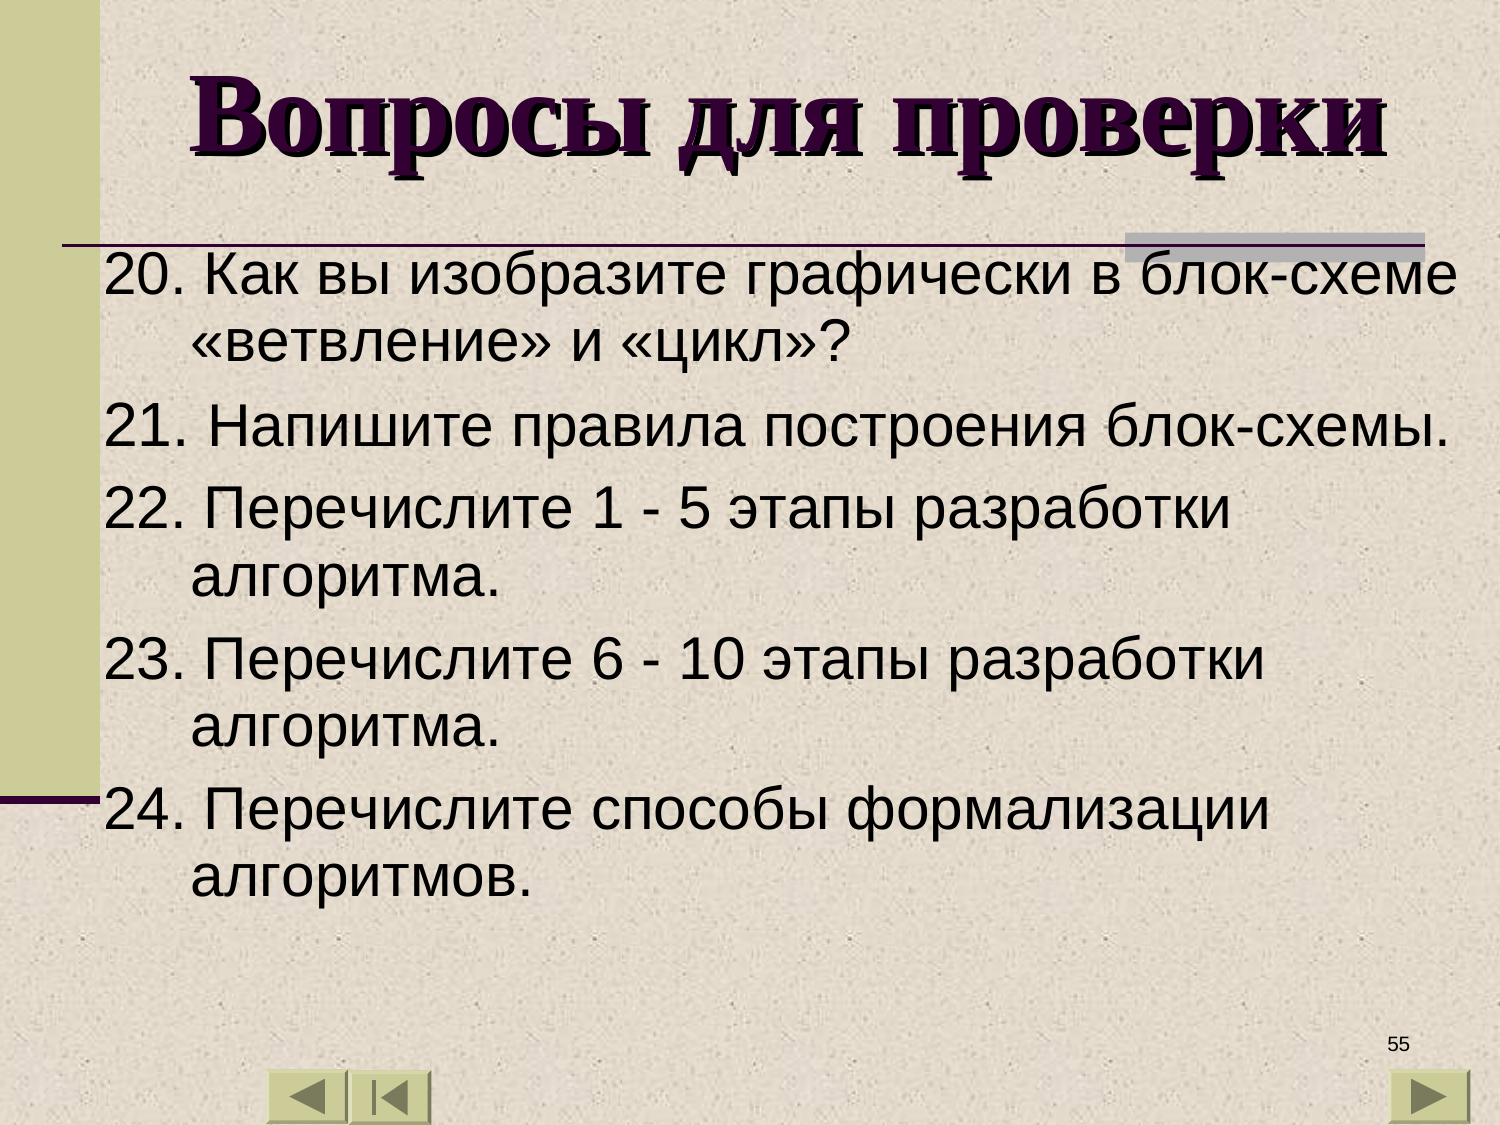

# Вопросы для проверки
20. Как вы изобразите графически в блок-схеме «ветвление» и «цикл»?
21. Напишите правила построения блок-схемы.
22. Перечислите 1 - 5 этапы разработки алгоритма.
23. Перечислите 6 - 10 этапы разработки алгоритма.
24. Перечислите способы формализации алгоритмов.
55